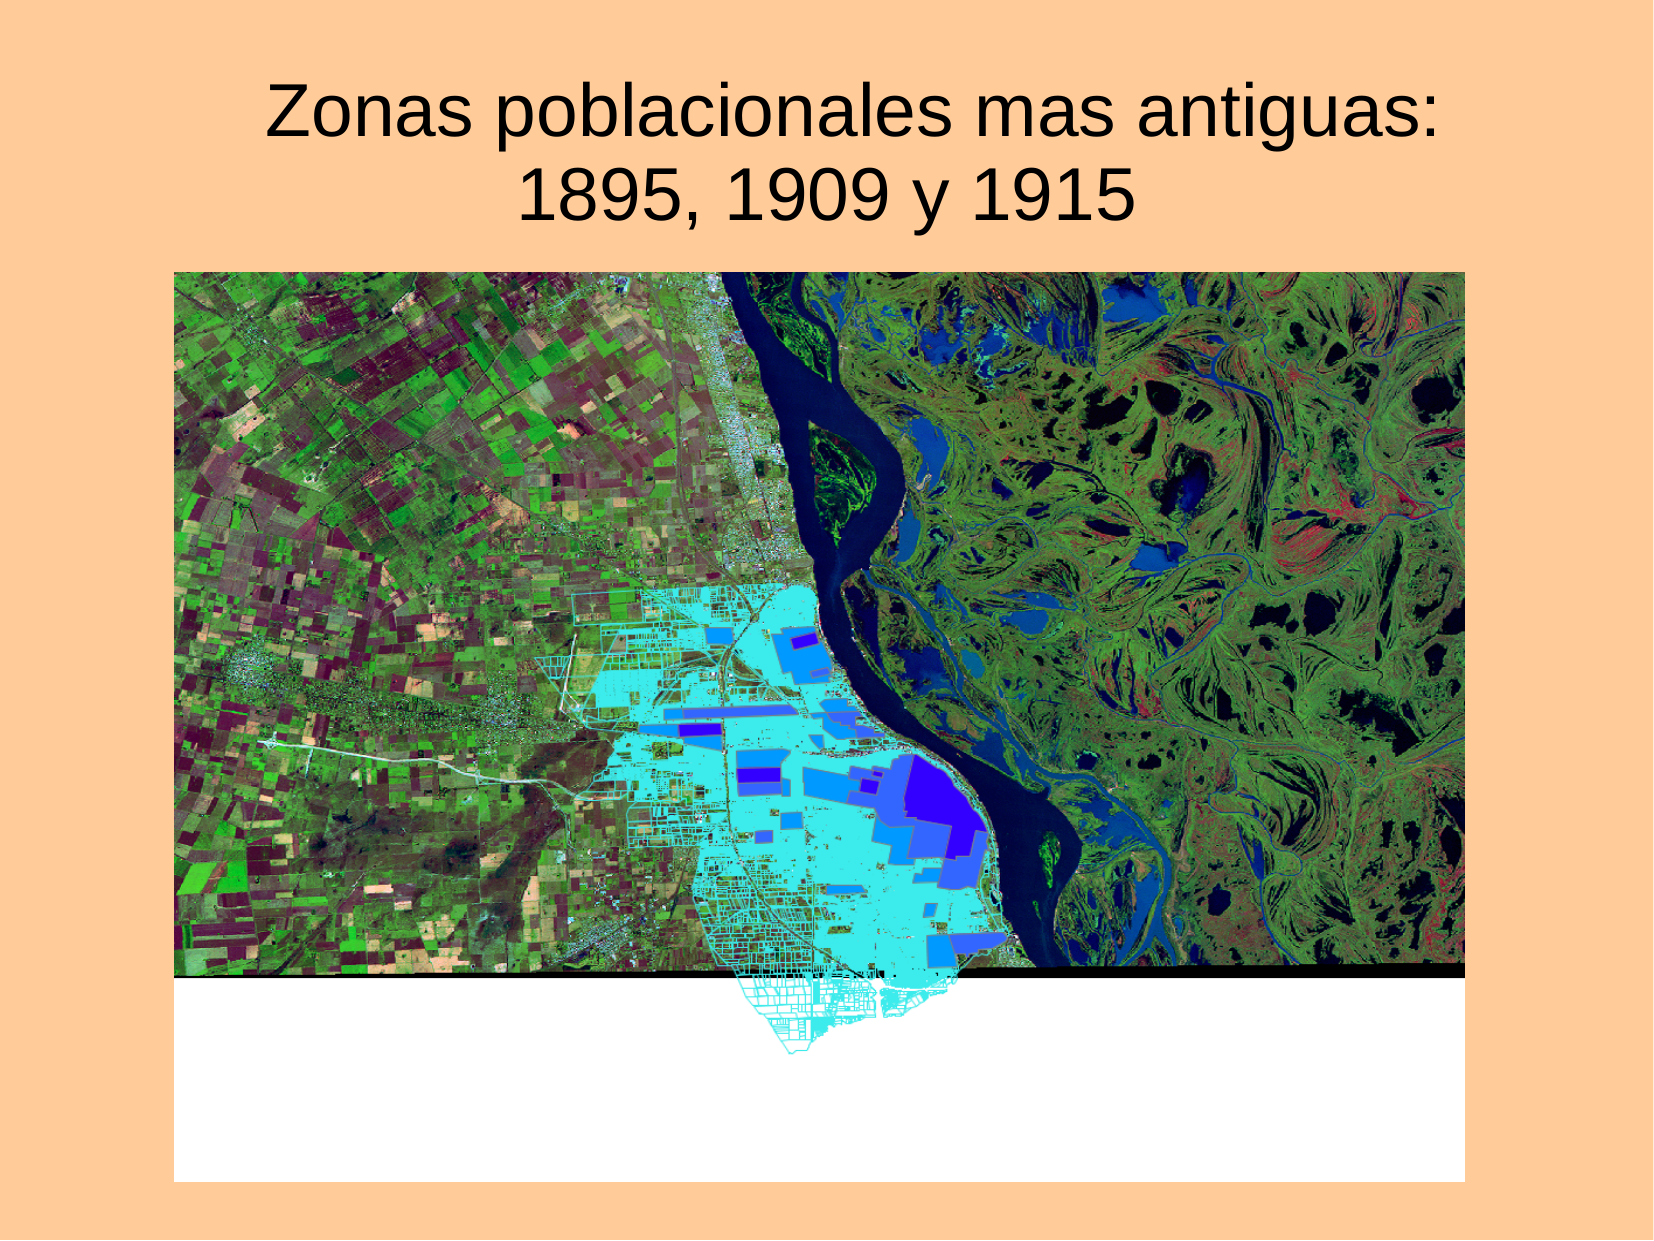

# Zonas poblacionales mas antiguas: 1895, 1909 y 1915